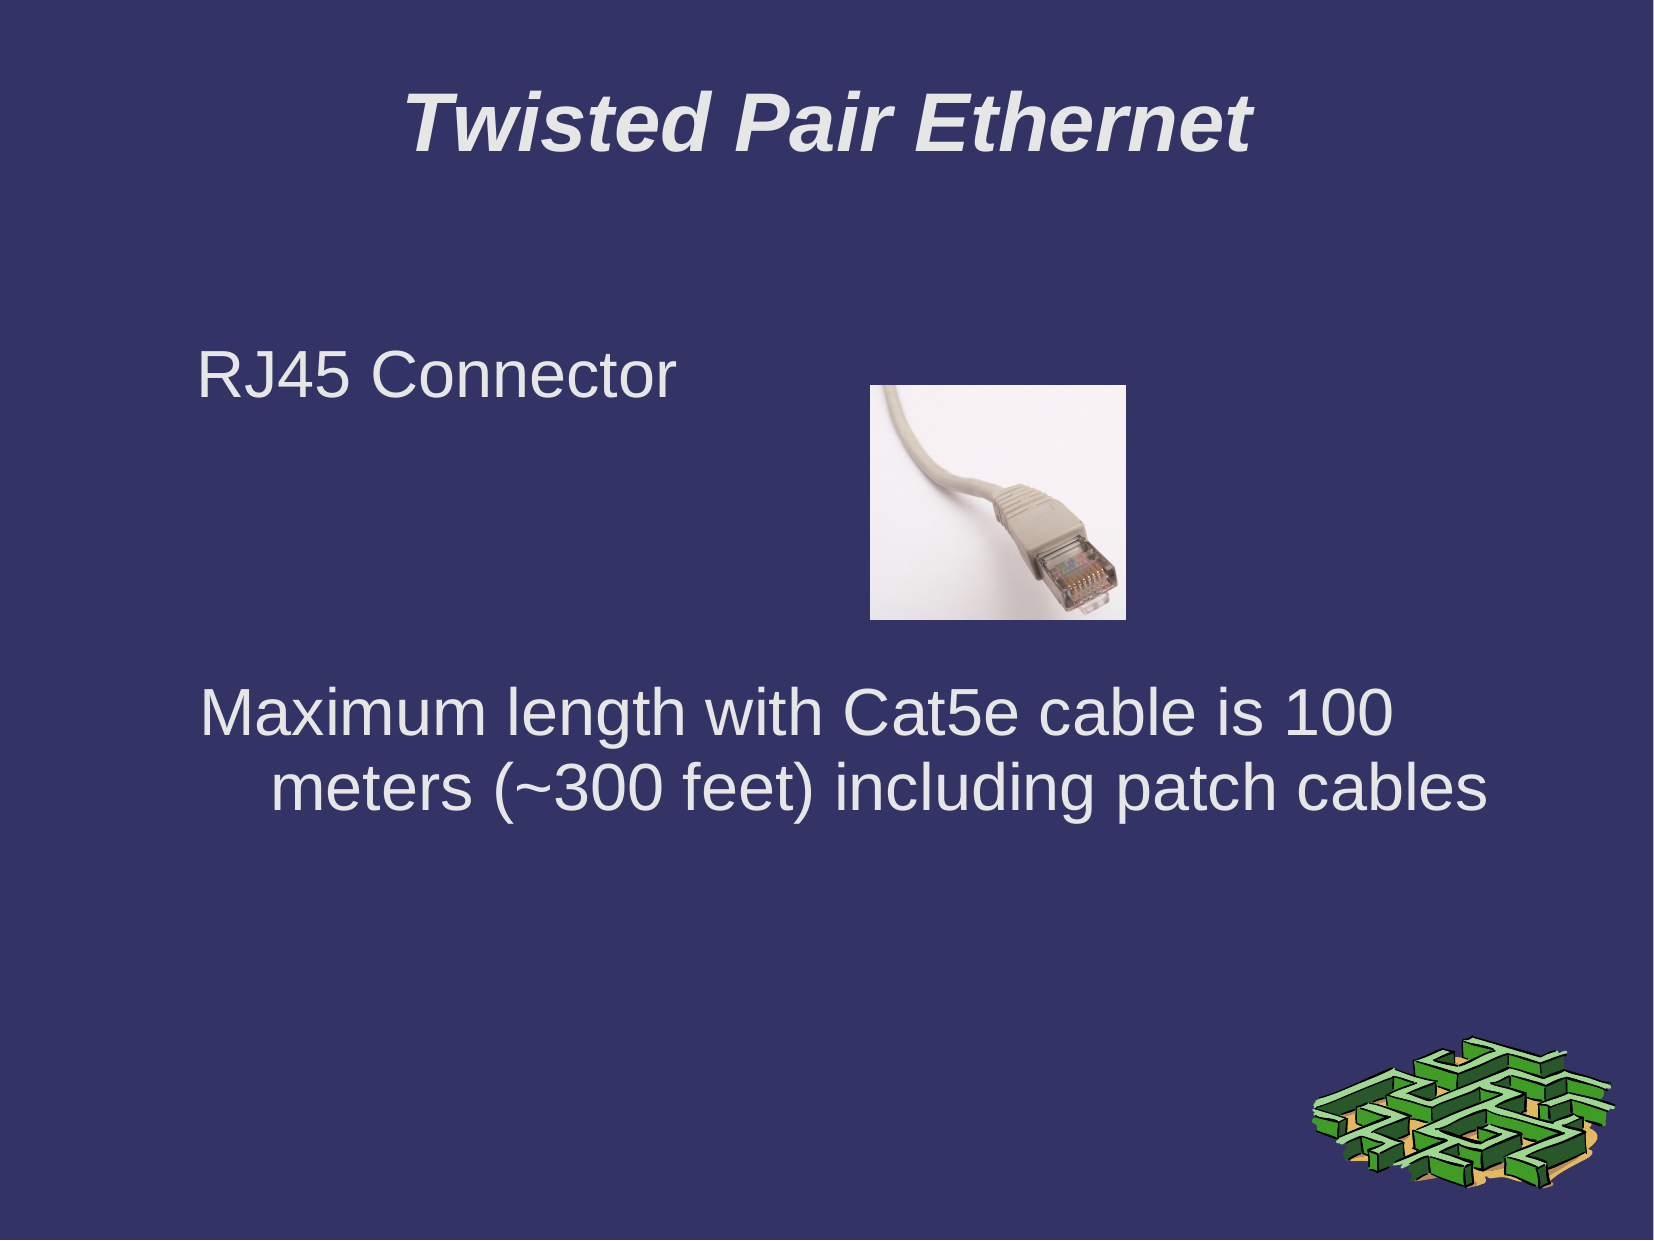

# Twisted Pair Ethernet
RJ45 Connector
Maximum length with Cat5e cable is 100 meters (~300 feet) including patch cables